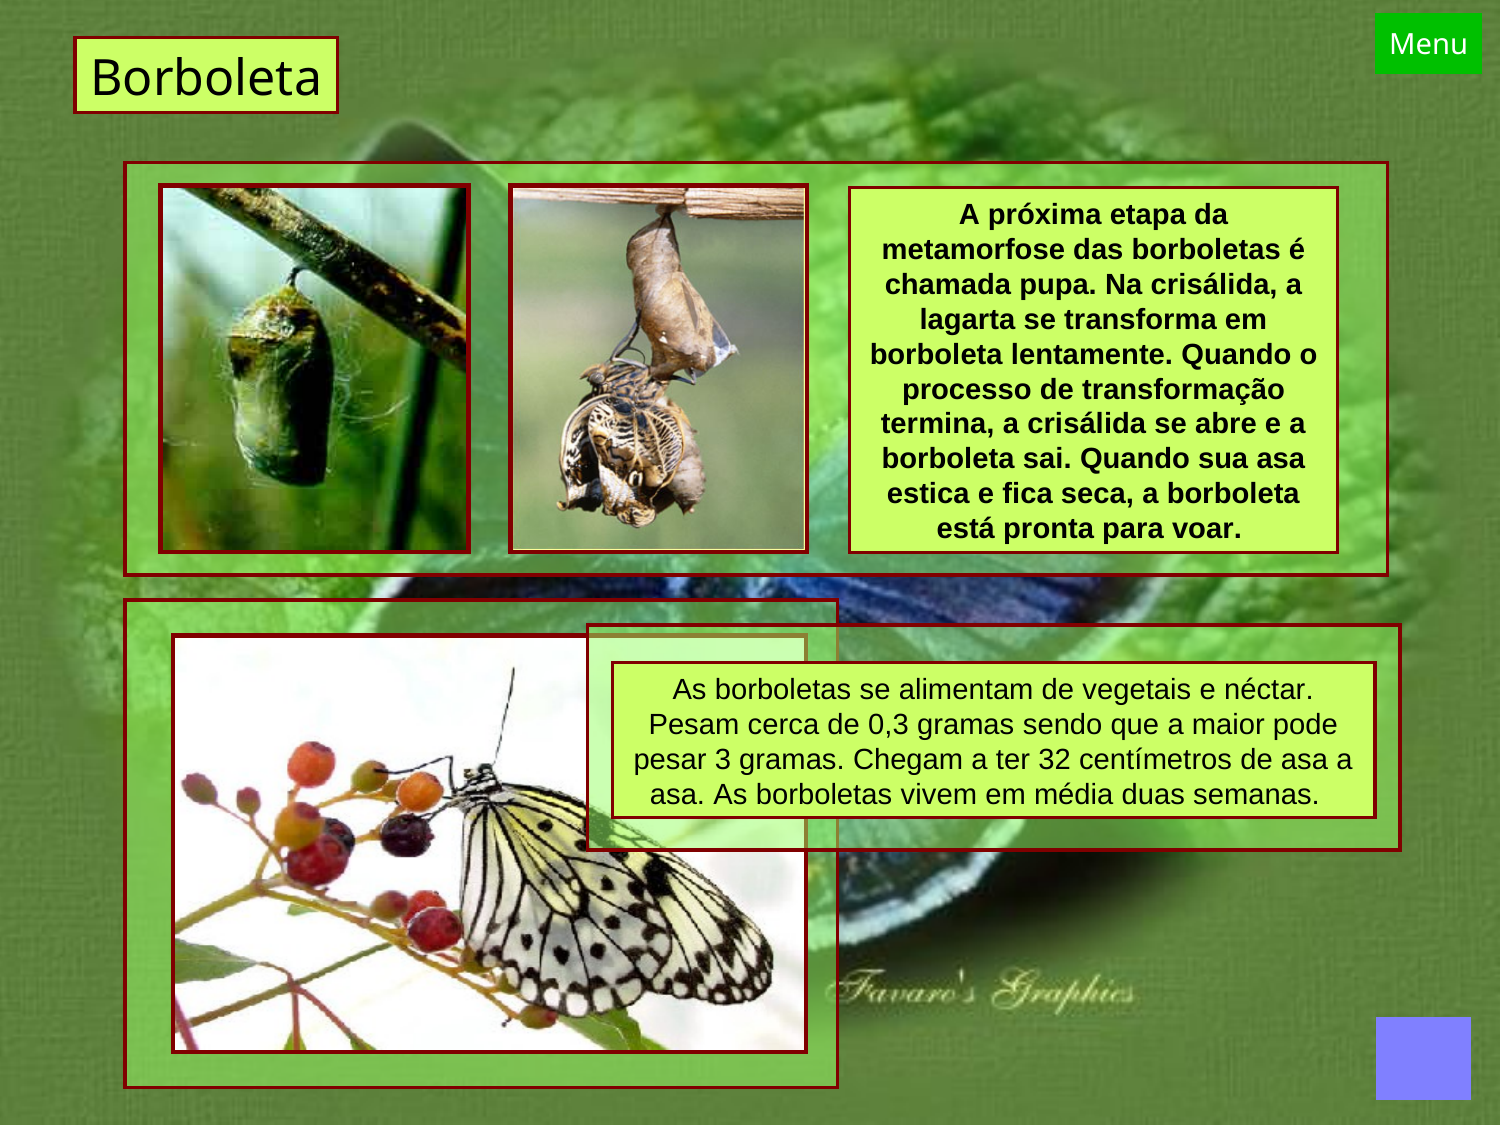

Borboleta
A próxima etapa da metamorfose das borboletas é chamada pupa. Na crisálida, a lagarta se transforma em borboleta lentamente. Quando o processo de transformação termina, a crisálida se abre e a borboleta sai. Quando sua asa estica e fica seca, a borboleta está pronta para voar.
As borboletas se alimentam de vegetais e néctar. Pesam cerca de 0,3 gramas sendo que a maior pode pesar 3 gramas. Chegam a ter 32 centímetros de asa a asa. As borboletas vivem em média duas semanas.